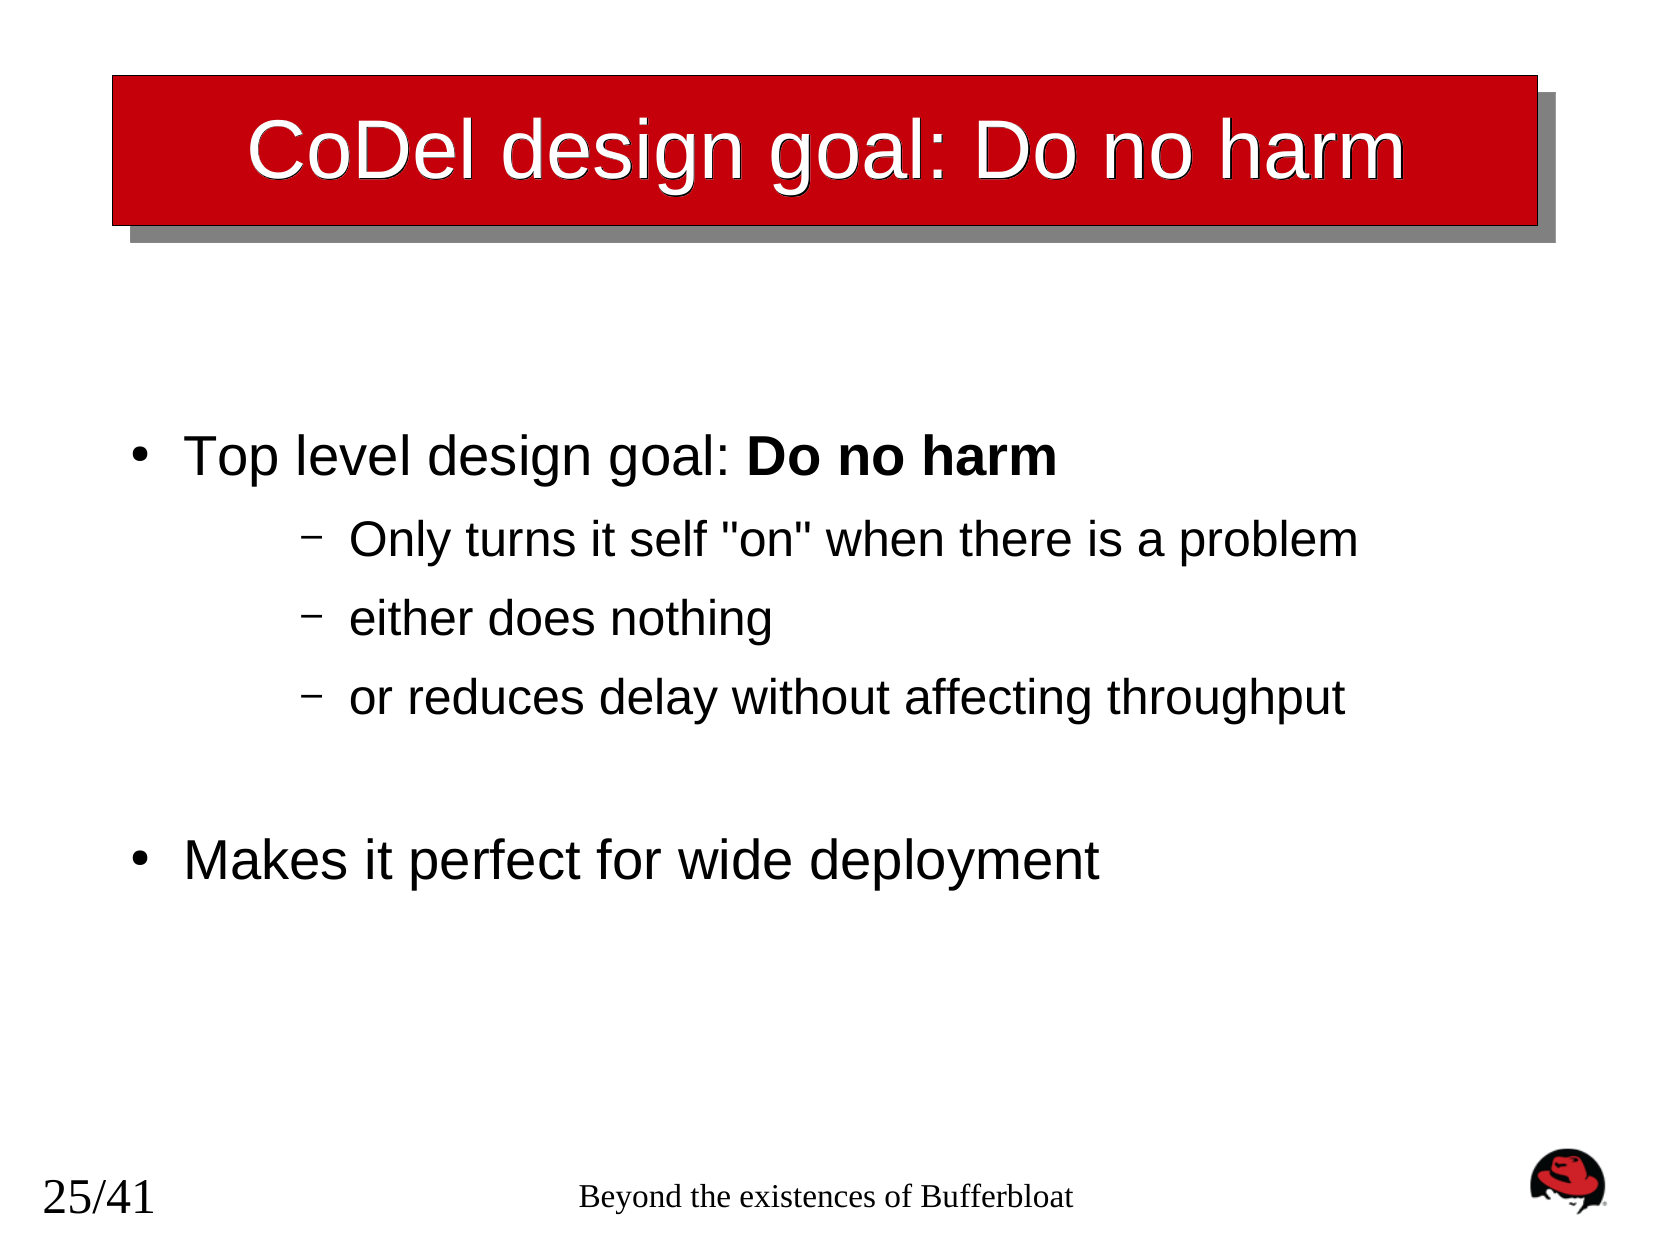

# CoDel design goal: Do no harm
Top level design goal: Do no harm
Only turns it self "on" when there is a problem
either does nothing
or reduces delay without affecting throughput
Makes it perfect for wide deployment